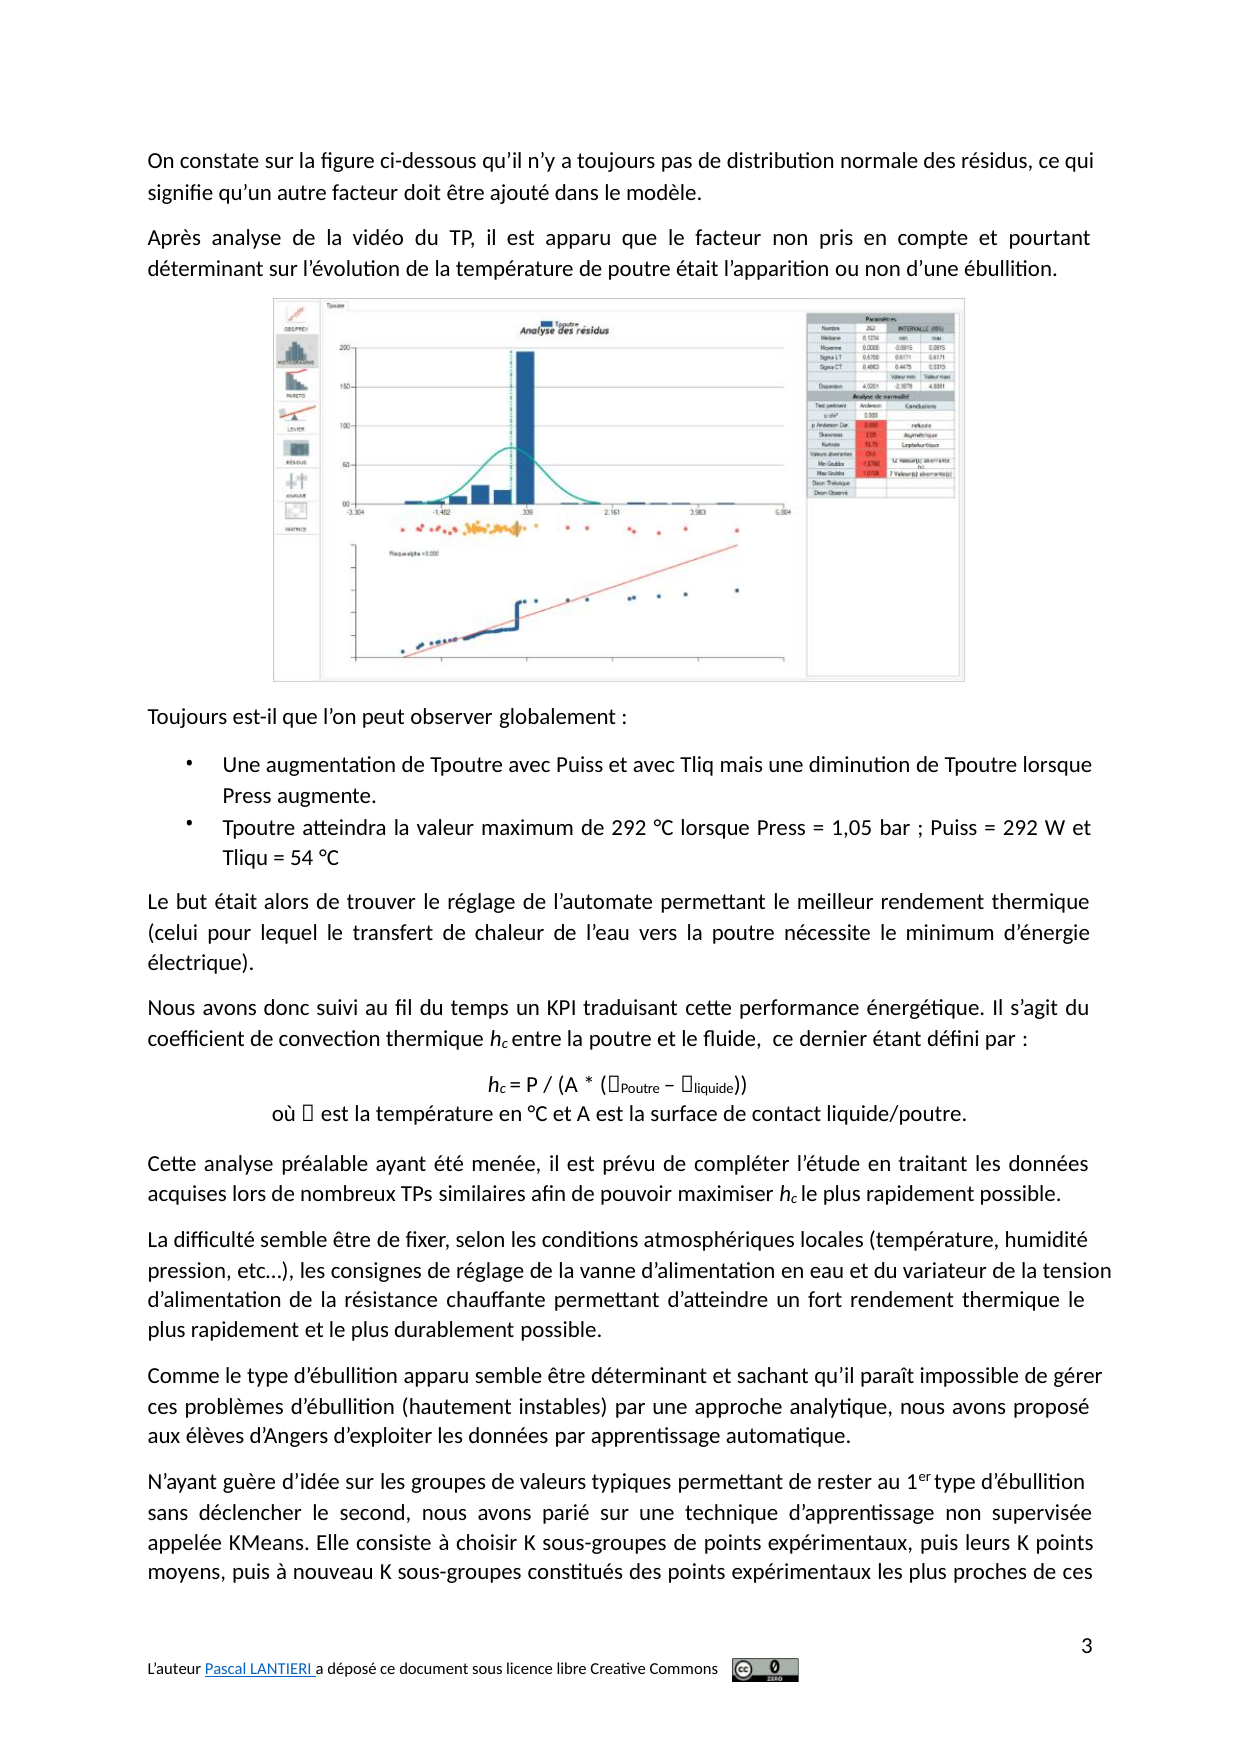

On constate sur la figure ci-dessous qu’il n’y a toujours pas de distribution normale des résidus, ce qui
signifie qu’un autre facteur doit être ajouté dans le modèle.
Après analyse de la vidéo du TP, il est apparu que le facteur non pris en compte et pourtant
déterminant sur l’évolution de la température de poutre était l’apparition ou non d’une ébullition.
Toujours est-il que l’on peut observer globalement :
•
•
Une augmentation de Tpoutre avec Puiss et avec Tliq mais une diminution de Tpoutre lorsque
Press augmente.
Tpoutre atteindra la valeur maximum de 292 °C lorsque Press = 1,05 bar ; Puiss = 292 W et
Tliqu = 54 °C
Le but était alors de trouver le réglage de l’automate permettant le meilleur rendement thermique
(celui pour lequel le transfert de chaleur de l’eau vers la poutre nécessite le minimum d’énergie
électrique).
Nous avons donc suivi au fil du temps un KPI traduisant cette performance énergétique. Il s’agit du
coefficient de convection thermique hc entre la poutre et le fluide, ce dernier étant défini par :
hc = P / (A * (Poutre – liquide))
où  est la température en °C et A est la surface de contact liquide/poutre.
Cette analyse préalable ayant été menée, il est prévu de compléter l’étude en traitant les données
acquises lors de nombreux TPs similaires afin de pouvoir maximiser hc le plus rapidement possible.
La difficulté semble être de fixer, selon les conditions atmosphériques locales (température, humidité
pression, etc…), les consignes de réglage de la vanne d’alimentation en eau et du variateur de la tension
d’alimentation de la résistance chauffante permettant d’atteindre un fort rendement thermique le
plus rapidement et le plus durablement possible.
Comme le type d’ébullition apparu semble être déterminant et sachant qu’il paraît impossible de gérer
ces problèmes d’ébullition (hautement instables) par une approche analytique, nous avons proposé
aux élèves d’Angers d’exploiter les données par apprentissage automatique.
N’ayant guère d’idée sur les groupes de valeurs typiques permettant de rester au 1er type d’ébullition
sans déclencher le second, nous avons parié sur une technique d’apprentissage non supervisée
appelée KMeans. Elle consiste à choisir K sous-groupes de points expérimentaux, puis leurs K points
moyens, puis à nouveau K sous-groupes constitués des points expérimentaux les plus proches de ces
3
L’auteur Pascal LANTIERI a déposé ce document sous licence libre Creative Commons